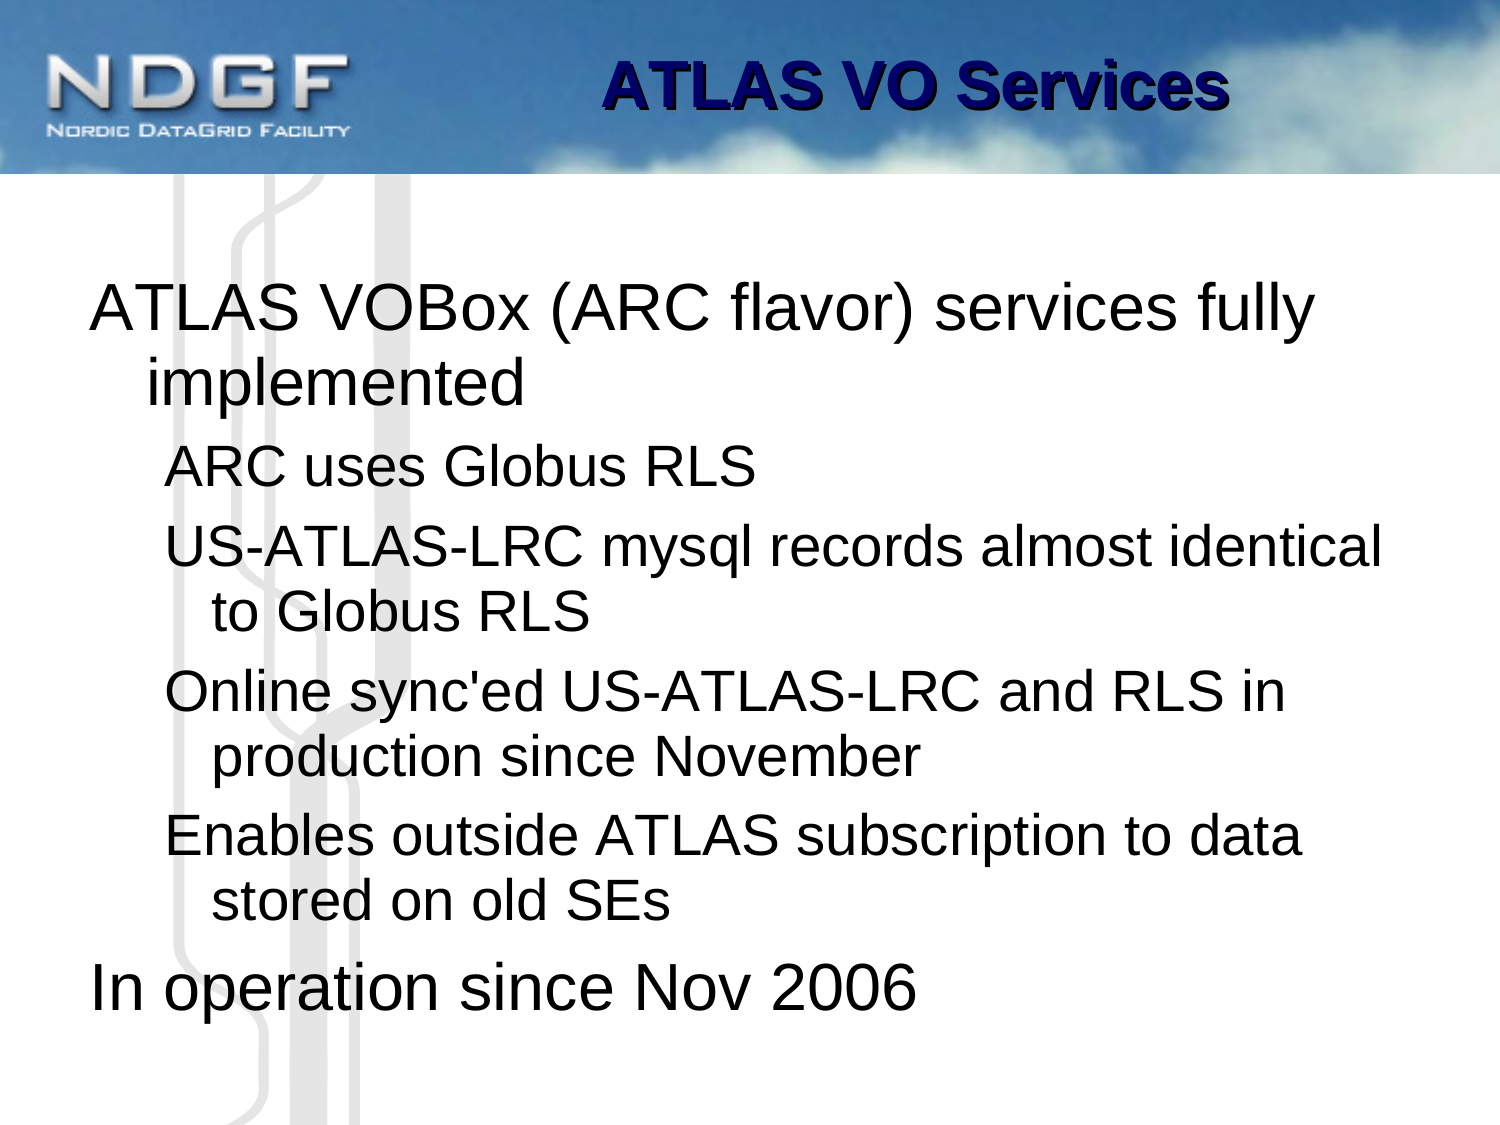

# ATLAS VO Services
ATLAS VOBox (ARC flavor) services fully implemented
ARC uses Globus RLS
US-ATLAS-LRC mysql records almost identical to Globus RLS
Online sync'ed US-ATLAS-LRC and RLS in production since November
Enables outside ATLAS subscription to data stored on old SEs
In operation since Nov 2006